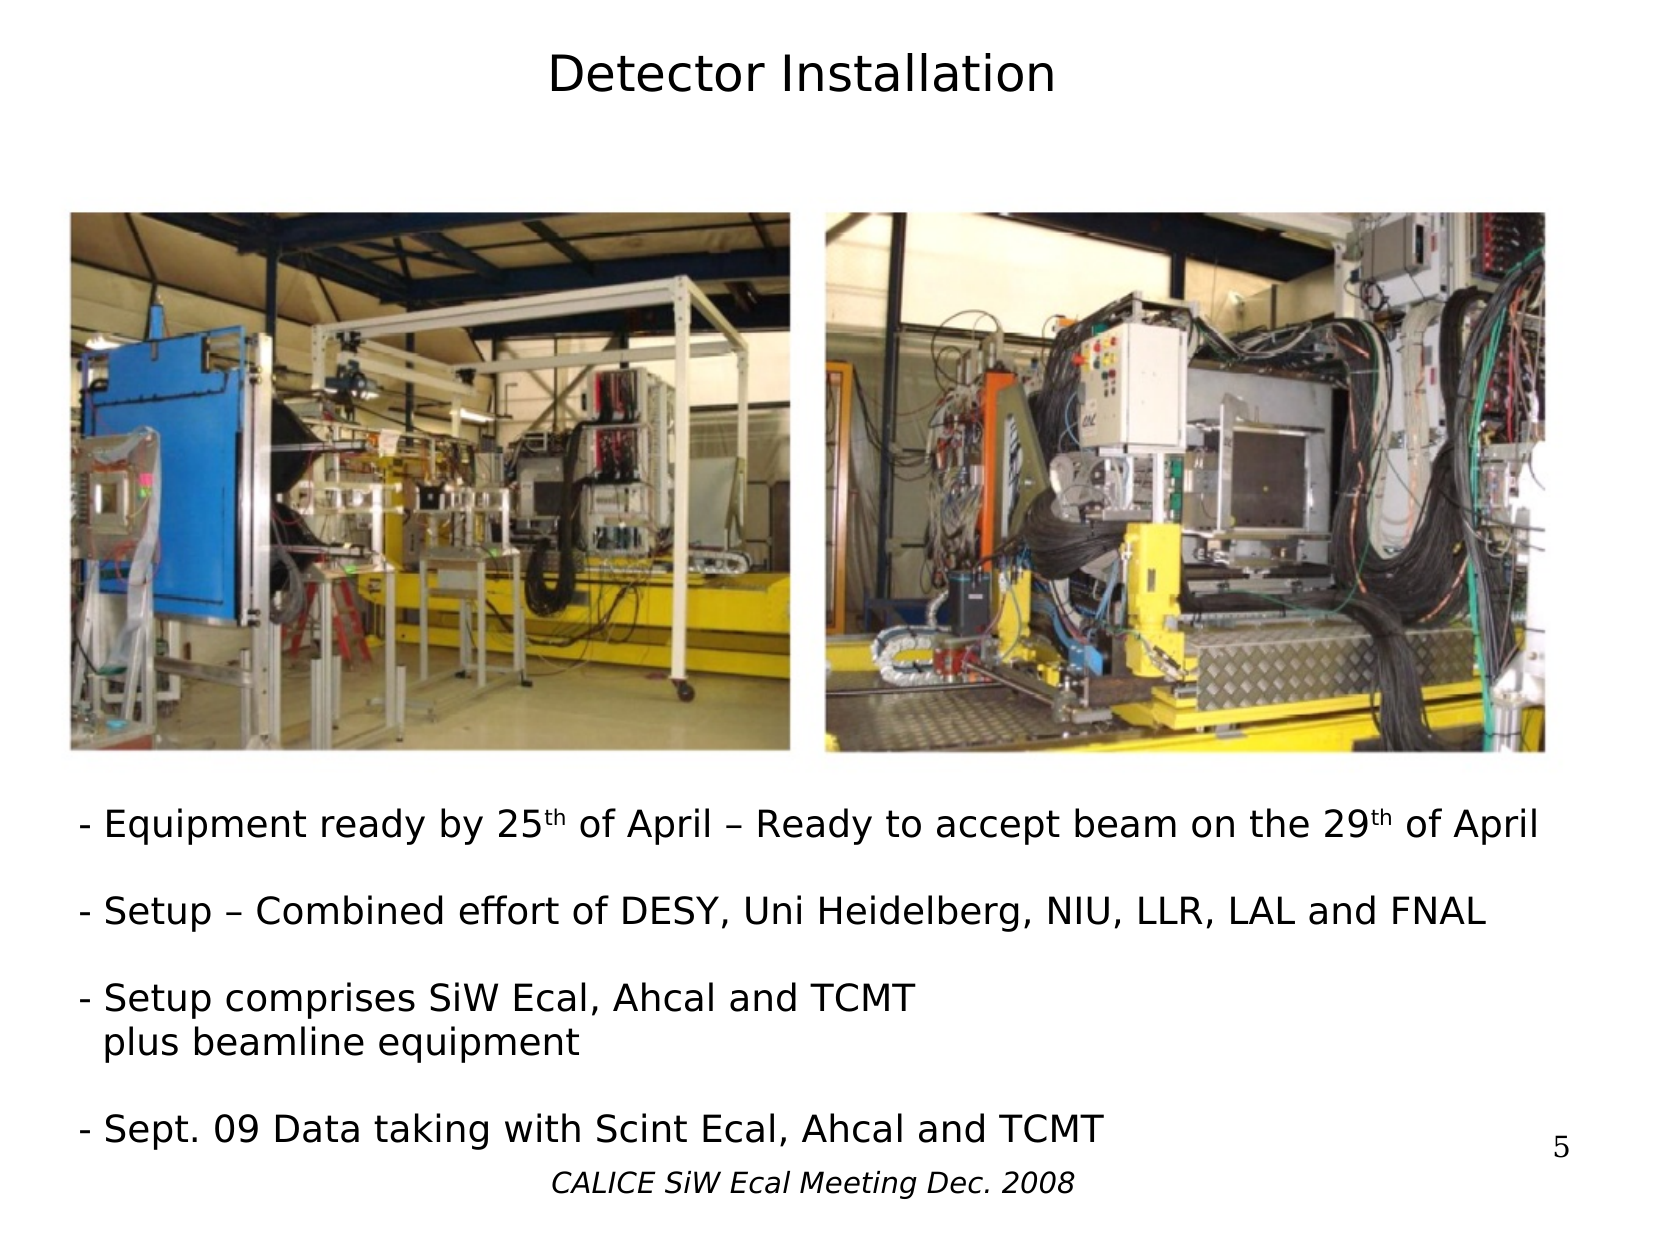

Detector Installation
- Equipment ready by 25th of April – Ready to accept beam on the 29th of April
- Setup – Combined effort of DESY, Uni Heidelberg, NIU, LLR, LAL and FNAL
- Setup comprises SiW Ecal, Ahcal and TCMT
 plus beamline equipment
- Sept. 09 Data taking with Scint Ecal, Ahcal and TCMT
5